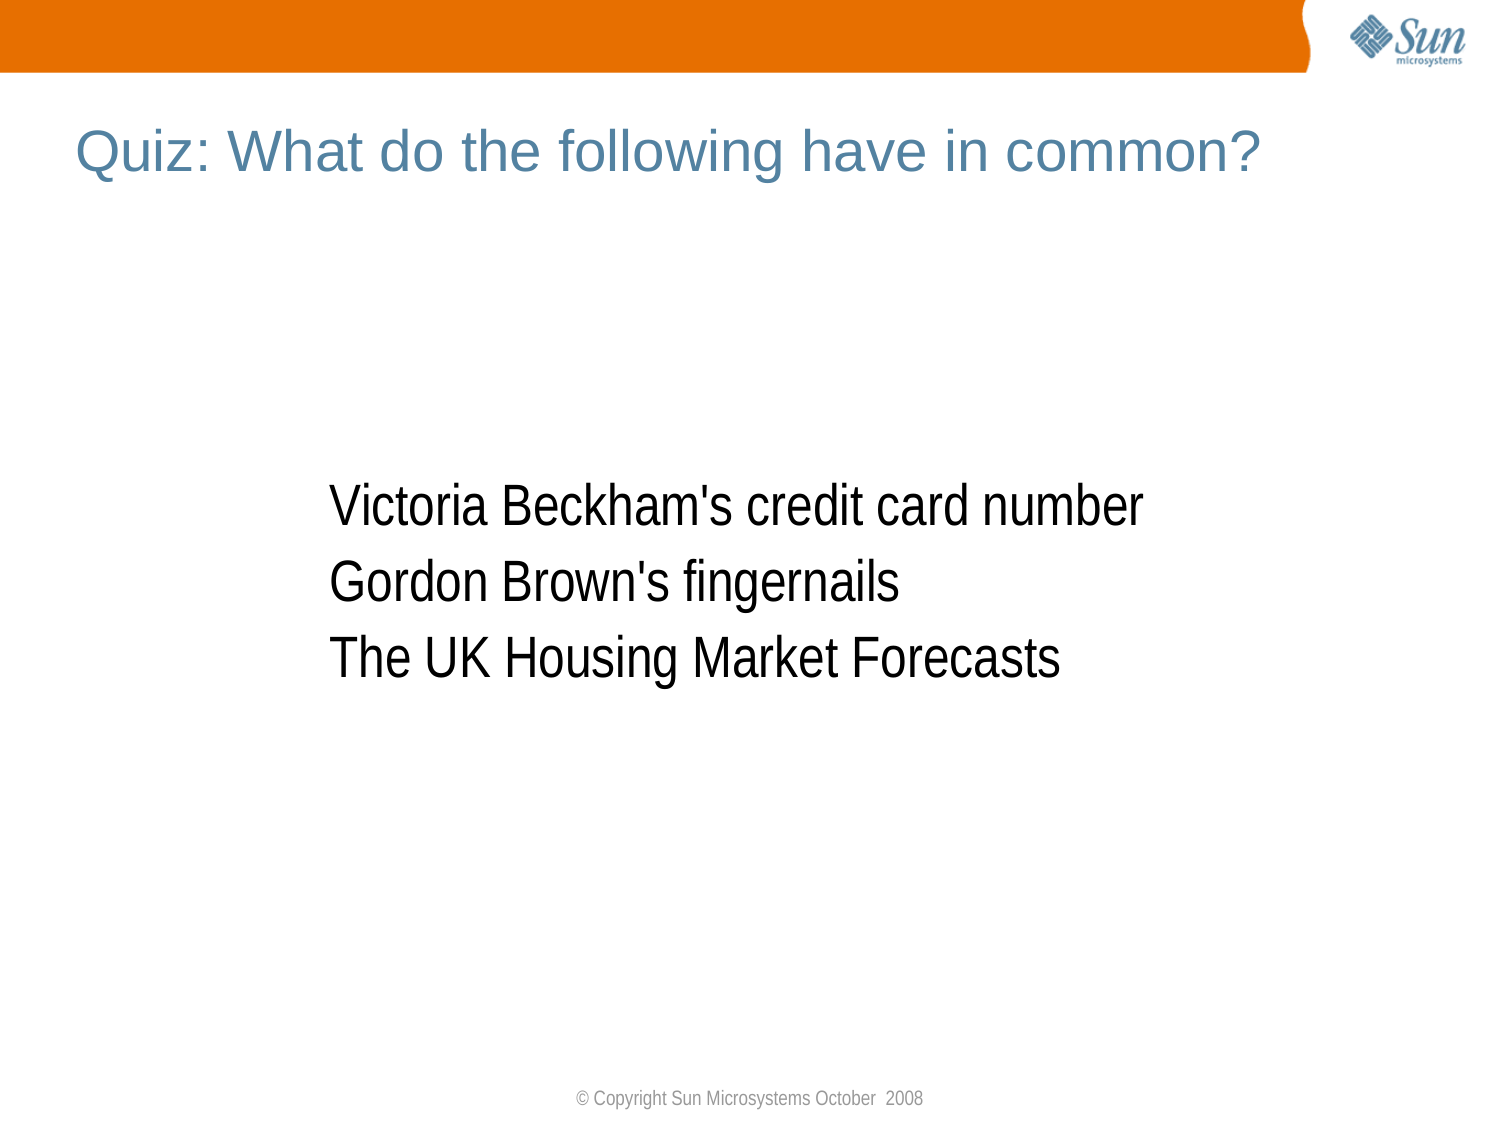

# Quiz: What do the following have in common?
Victoria Beckham's credit card number
Gordon Brown's fingernails
The UK Housing Market Forecasts